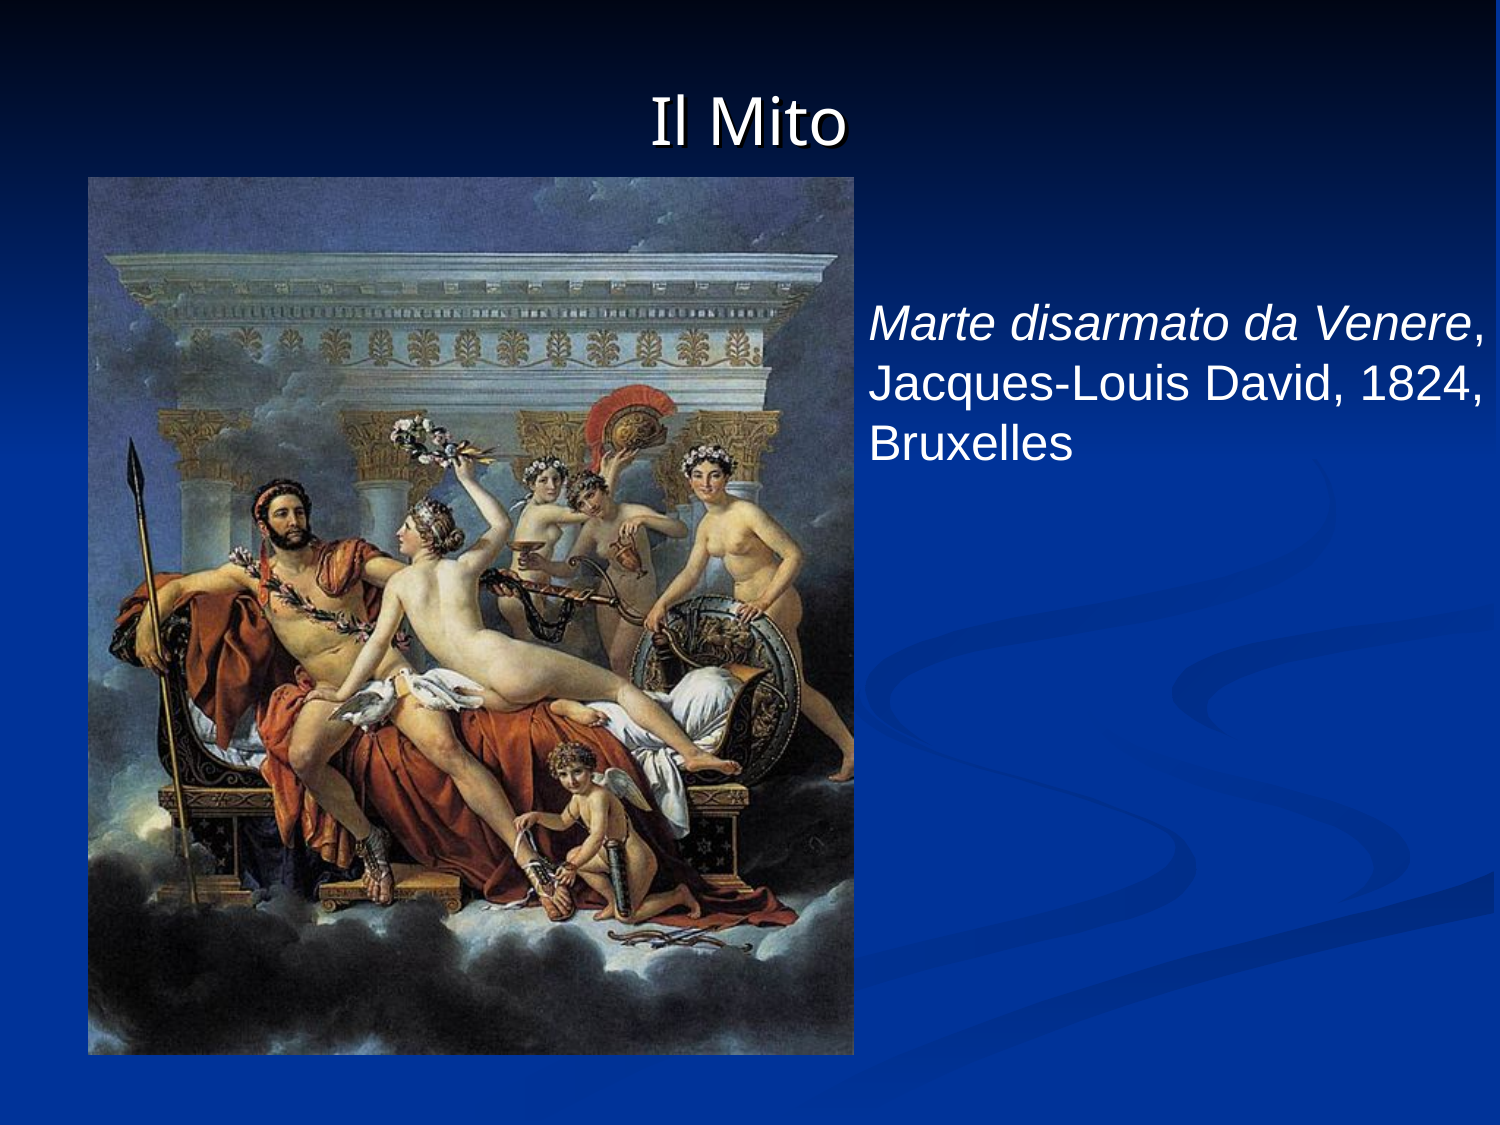

Il Mito
Marte disarmato da Venere,
Jacques-Louis David, 1824, Bruxelles